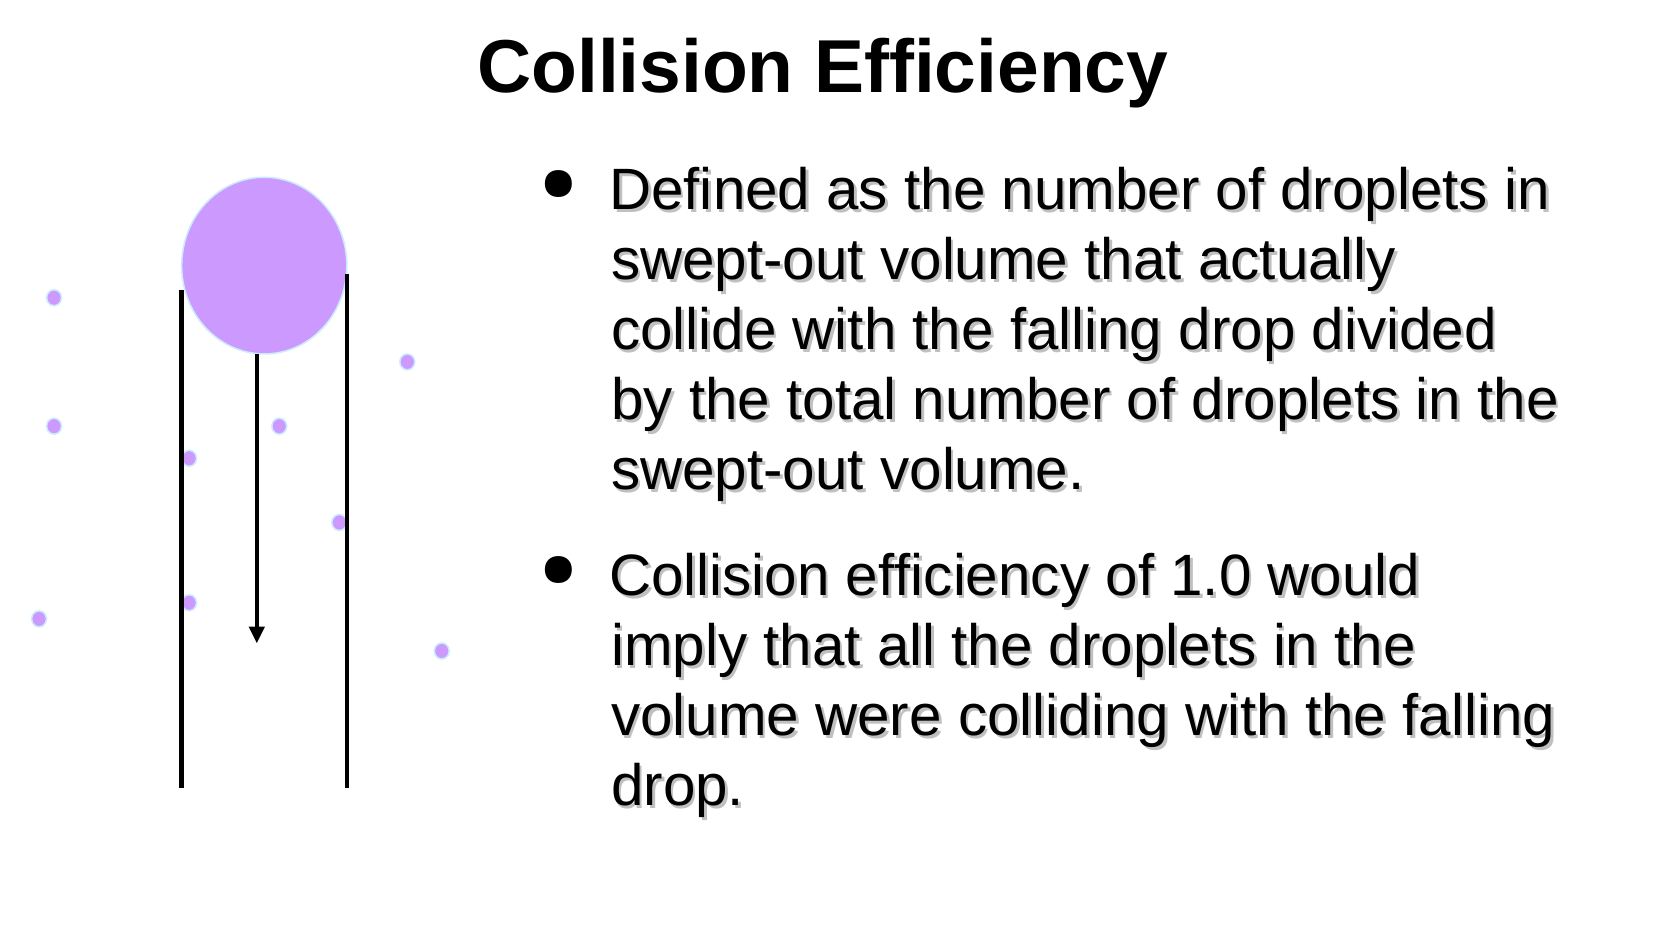

# Collision Efficiency
 Defined as the number of droplets in swept-out volume that actually collide with the falling drop divided by the total number of droplets in the swept-out volume.
 Collision efficiency of 1.0 would imply that all the droplets in the volume were colliding with the falling drop.
Condensation Produces Drops to Small to Precipitate